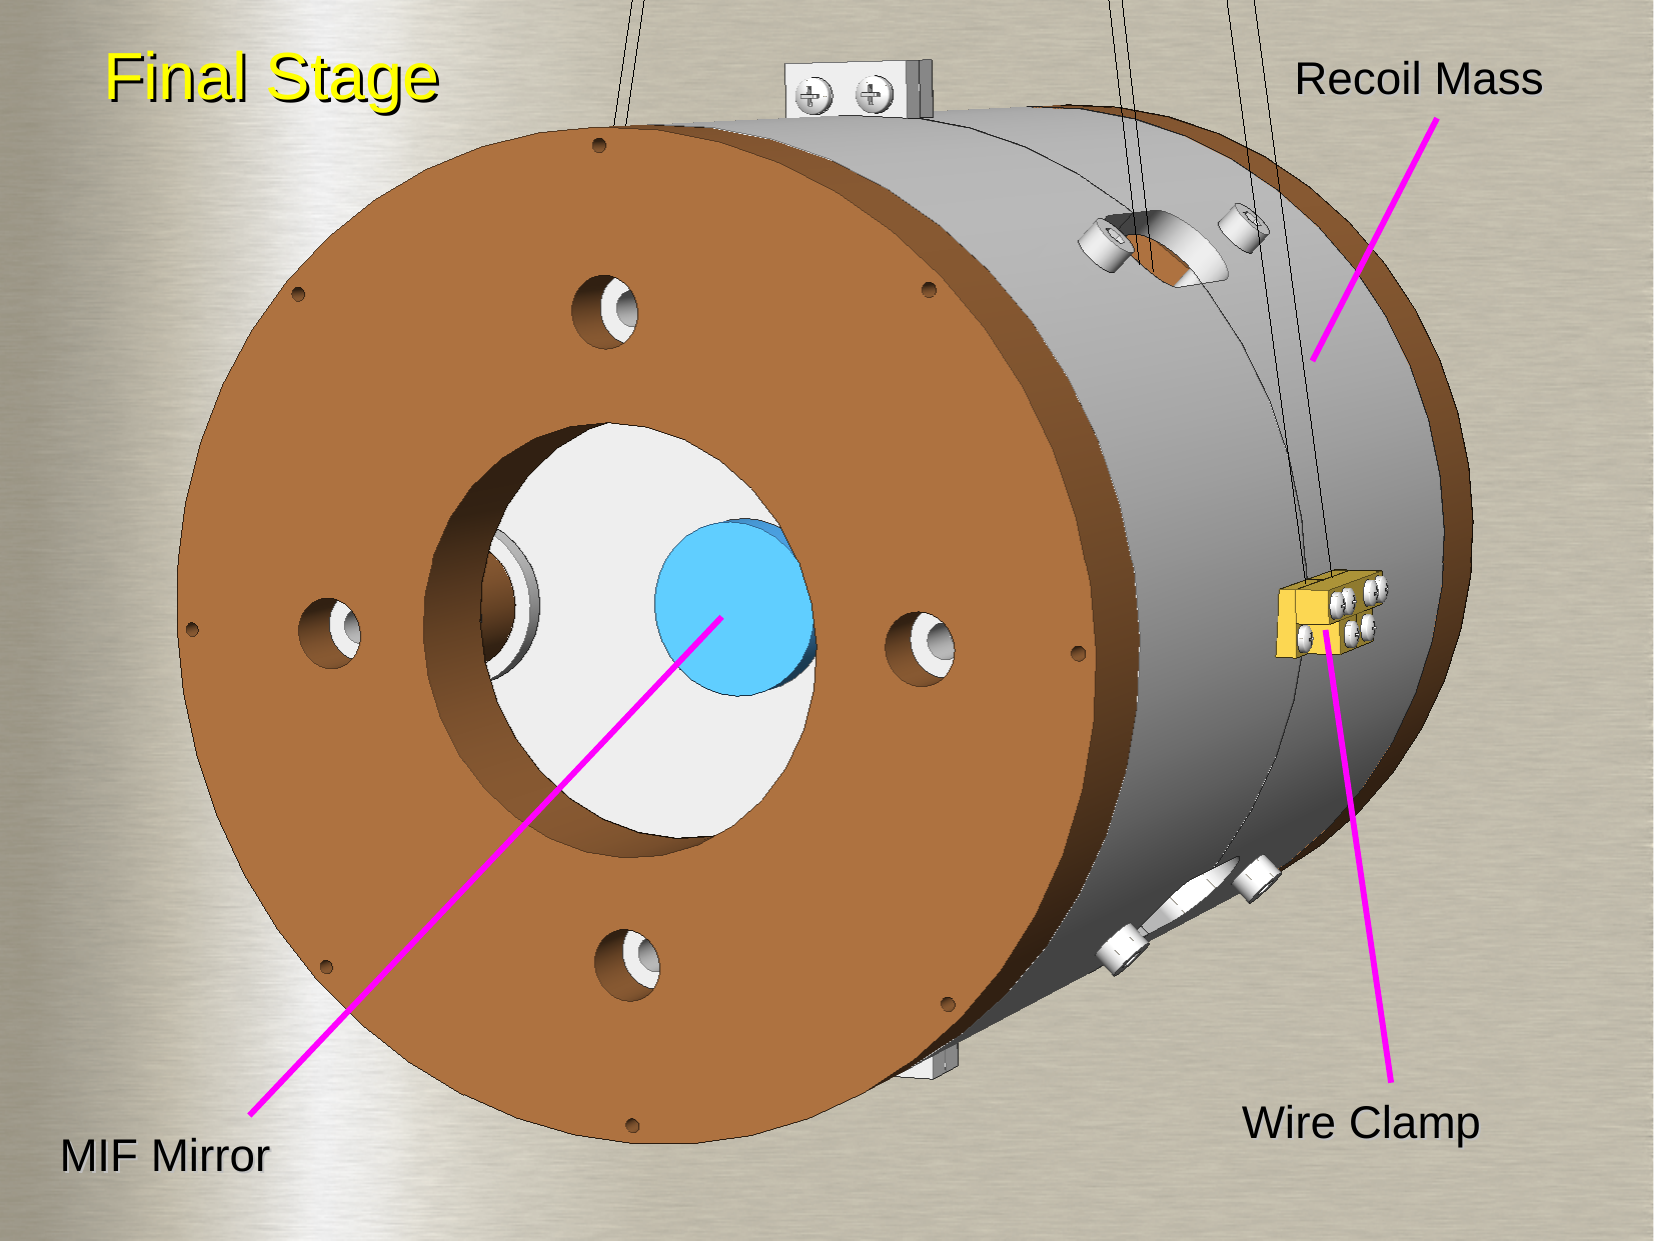

Final Stage
Recoil Mass
Wire Clamp
MIF Mirror